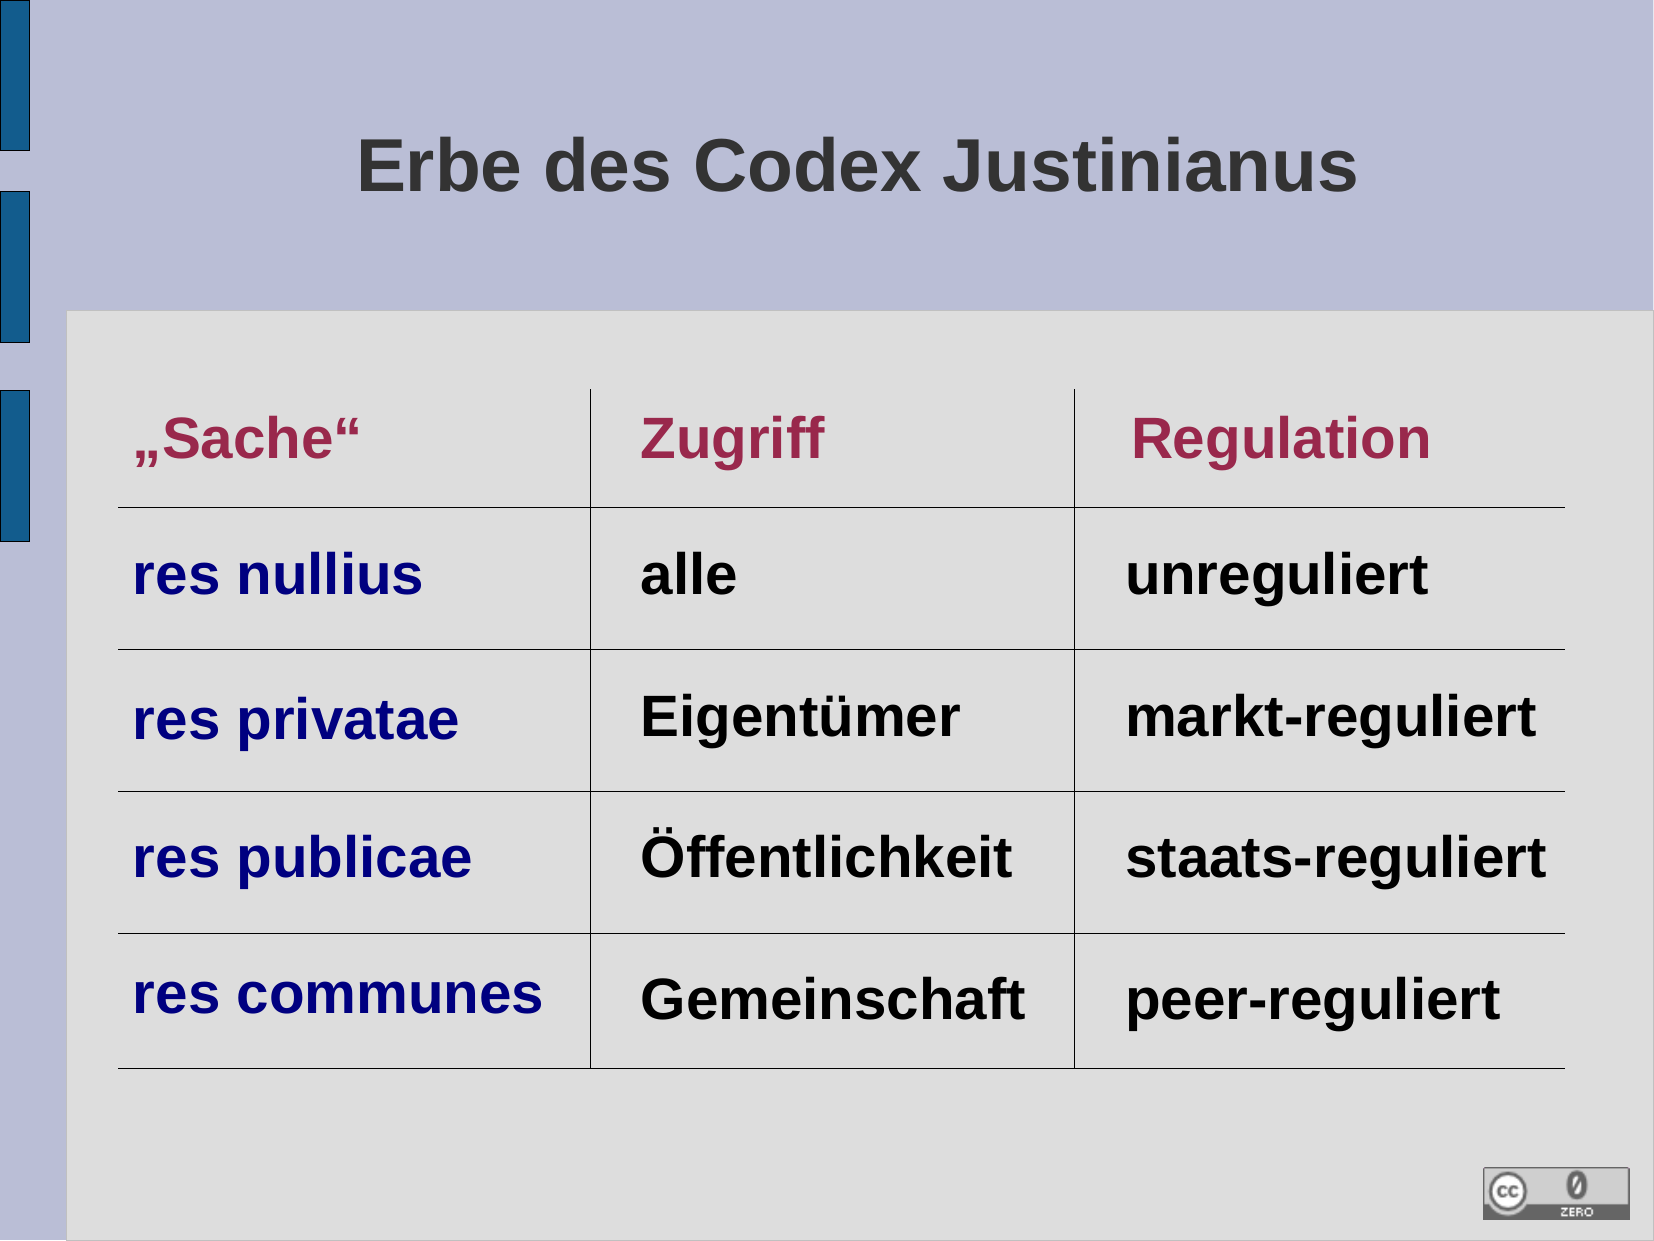

# Erbe des Codex Justinianus
„Sache“
Zugriff
Regulation
res nullius
alle
unreguliert
Eigentümer
markt-reguliert
res privatae
res publicae
Öffentlichkeit
staats-reguliert
res communes
Gemeinschaft
peer-reguliert